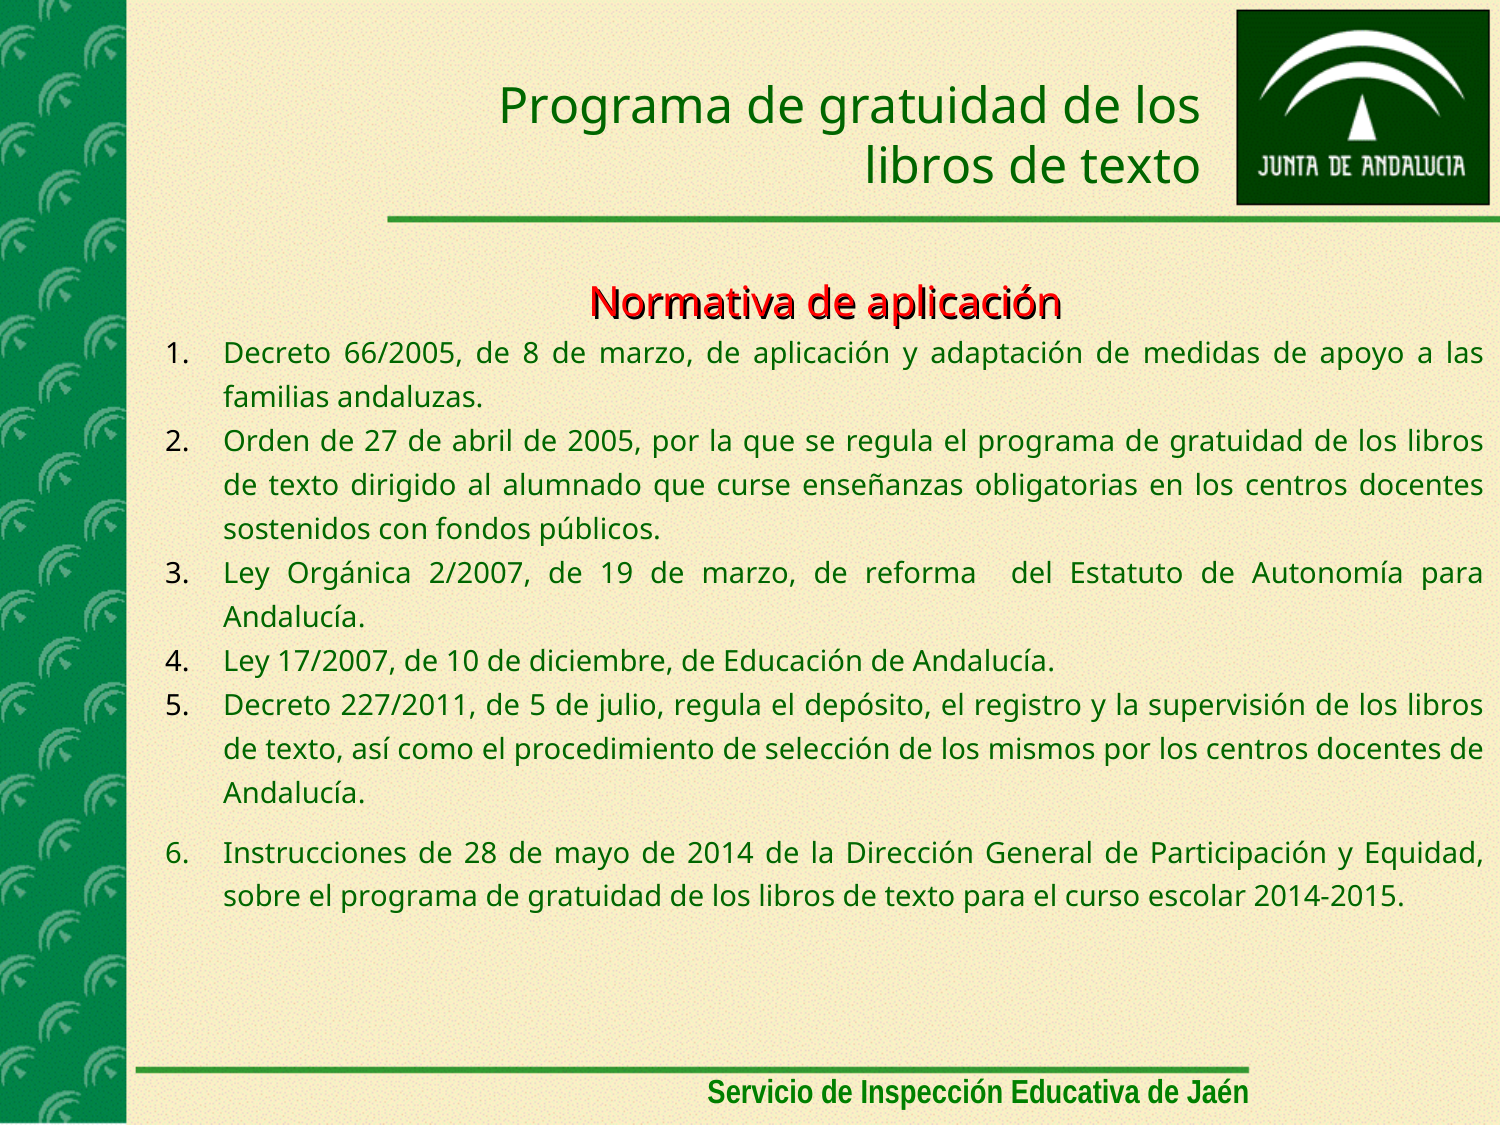

Programa de gratuidad de los libros de texto
Normativa de aplicación
Decreto 66/2005, de 8 de marzo, de aplicación y adaptación de medidas de apoyo a las familias andaluzas.
Orden de 27 de abril de 2005, por la que se regula el programa de gratuidad de los libros de texto dirigido al alumnado que curse enseñanzas obligatorias en los centros docentes sostenidos con fondos públicos.
Ley Orgánica 2/2007, de 19 de marzo, de reforma del Estatuto de Autonomía para Andalucía.
Ley 17/2007, de 10 de diciembre, de Educación de Andalucía.
Decreto 227/2011, de 5 de julio, regula el depósito, el registro y la supervisión de los libros de texto, así como el procedimiento de selección de los mismos por los centros docentes de Andalucía.
Instrucciones de 28 de mayo de 2014 de la Dirección General de Participación y Equidad, sobre el programa de gratuidad de los libros de texto para el curso escolar 2014-2015.
Servicio de Inspección Educativa de Jaén